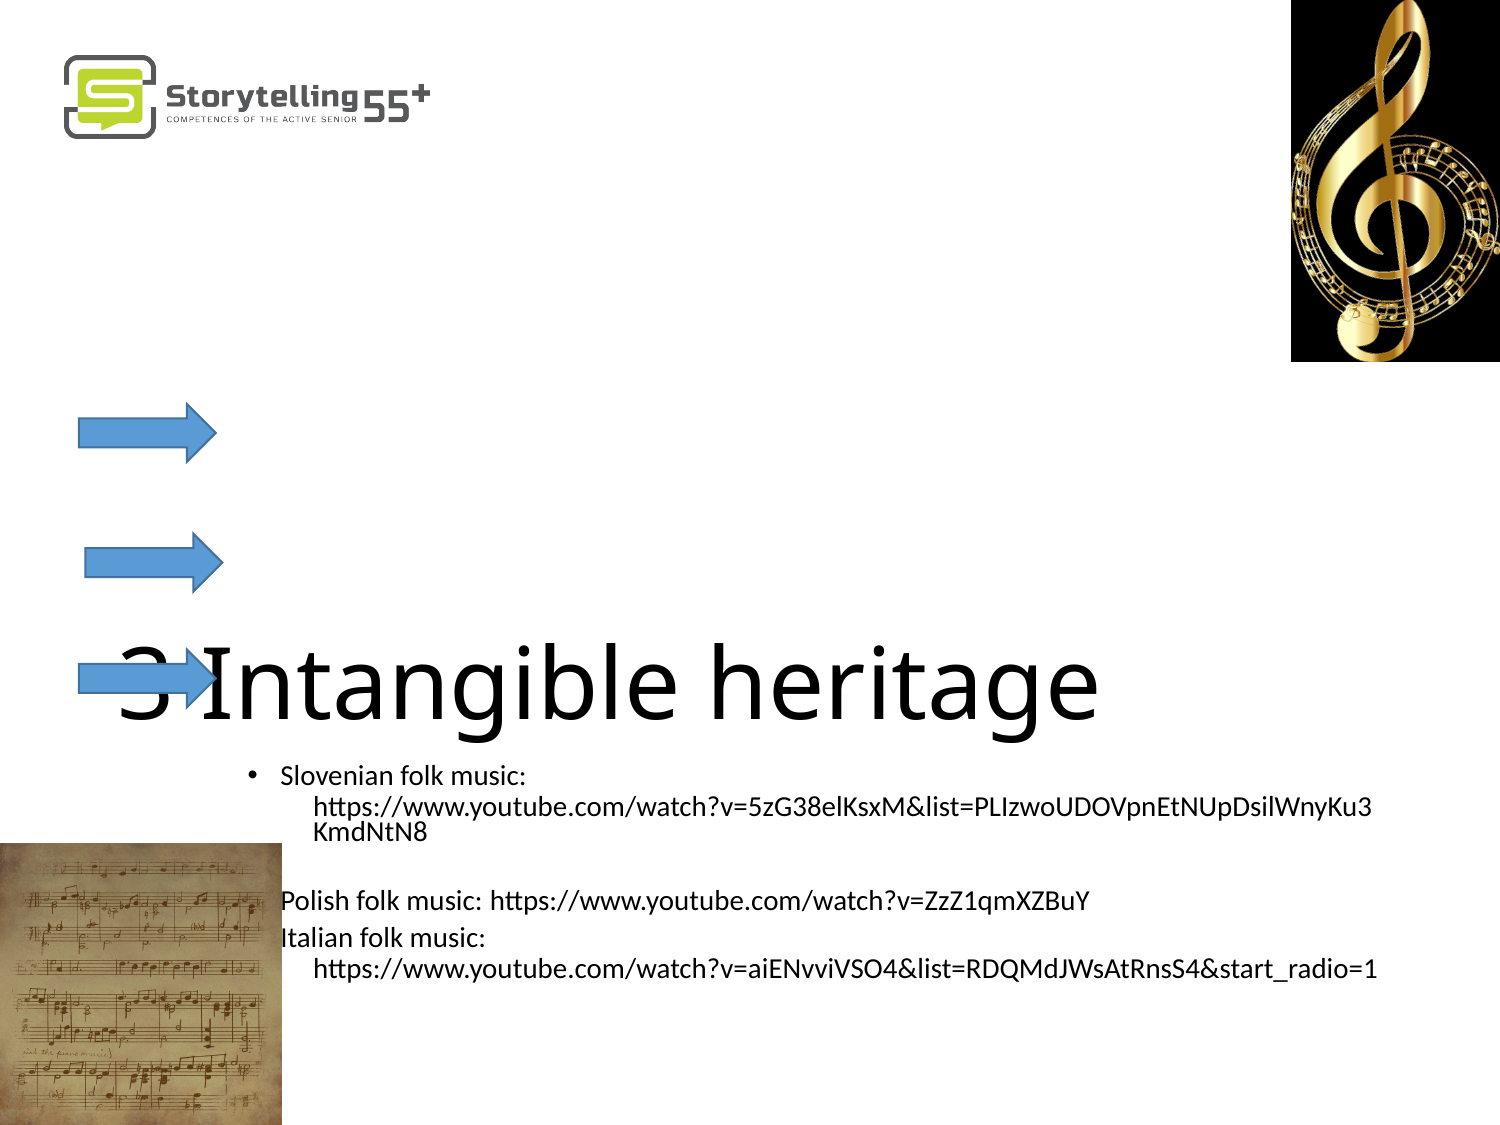

# 3 Intangible heritage
Slovenian folk music: https://www.youtube.com/watch?v=5zG38elKsxM&list=PLIzwoUDOVpnEtNUpDsilWnyKu3KmdNtN8
Polish folk music: https://www.youtube.com/watch?v=ZzZ1qmXZBuY
Italian folk music: https://www.youtube.com/watch?v=aiENvviVSO4&list=RDQMdJWsAtRnsS4&start_radio=1